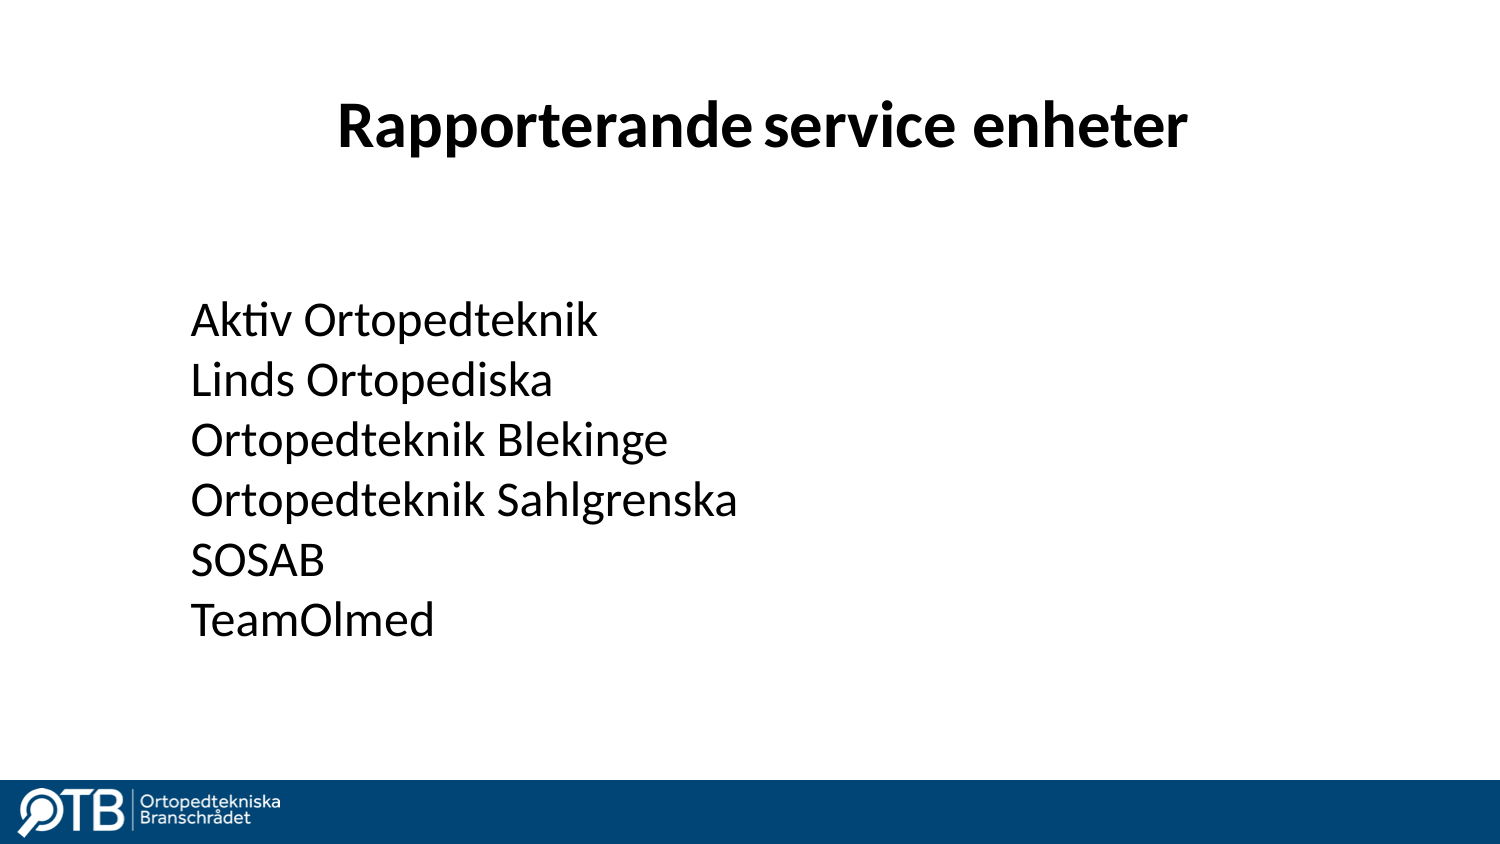

Rapporterande service enheter
Aktiv Ortopedteknik
Linds Ortopediska
Ortopedteknik Blekinge
Ortopedteknik Sahlgrenska
SOSAB
TeamOlmed